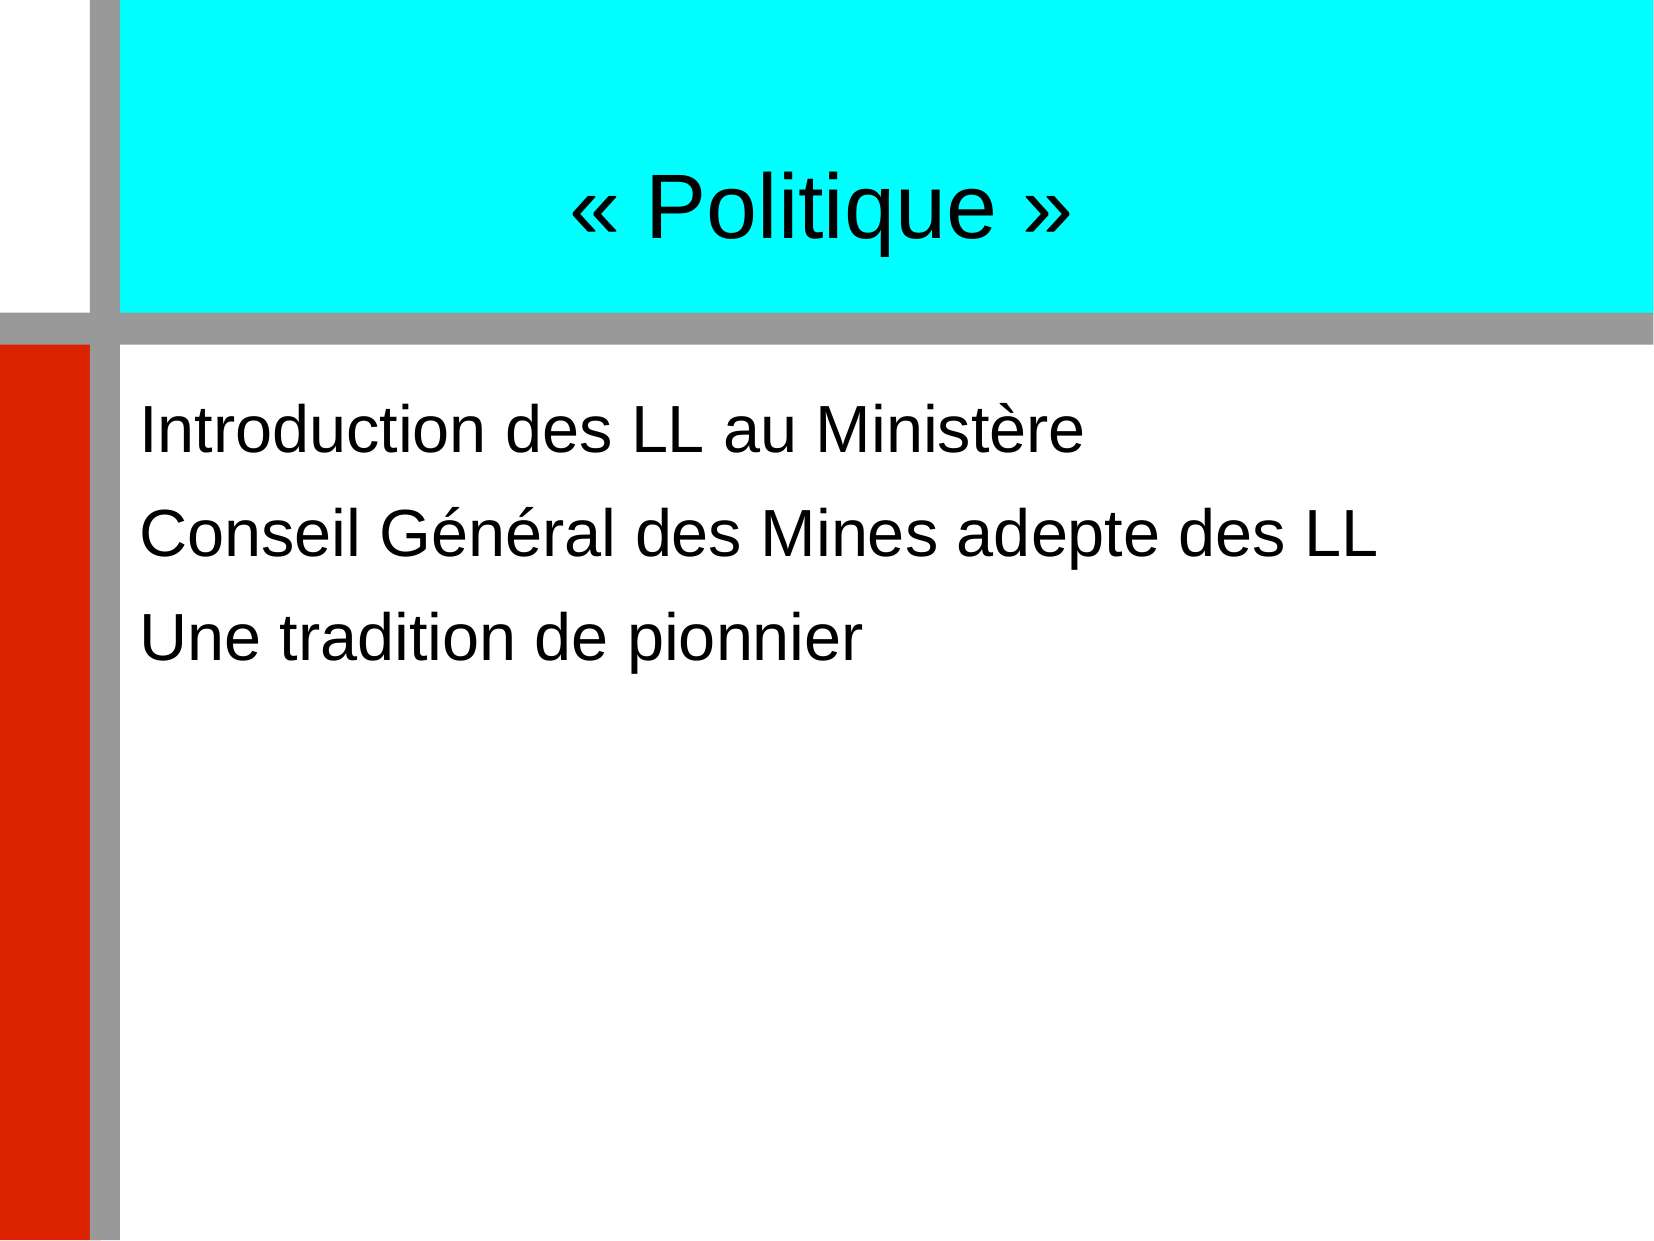

# « Politique »
Introduction des LL au Ministère
Conseil Général des Mines adepte des LL
Une tradition de pionnier